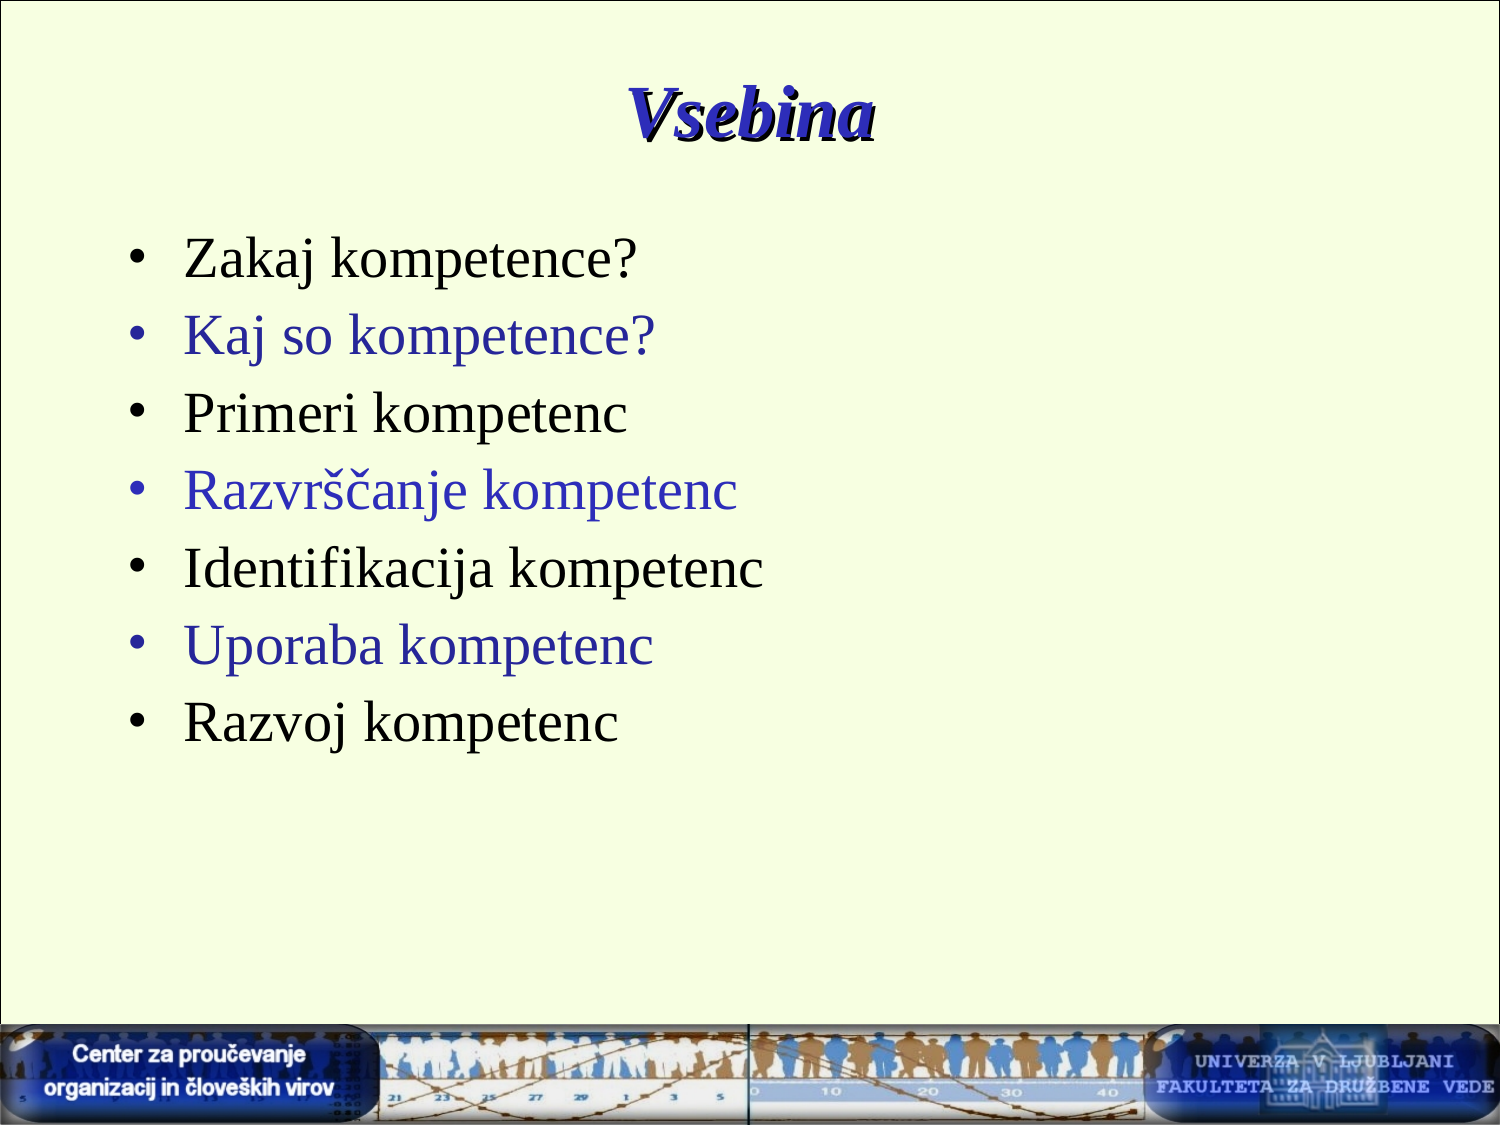

Vsebina
# Zakaj kompetence?
Kaj so kompetence?
Primeri kompetenc
Razvrščanje kompetenc
Identifikacija kompetenc
Uporaba kompetenc
Razvoj kompetenc